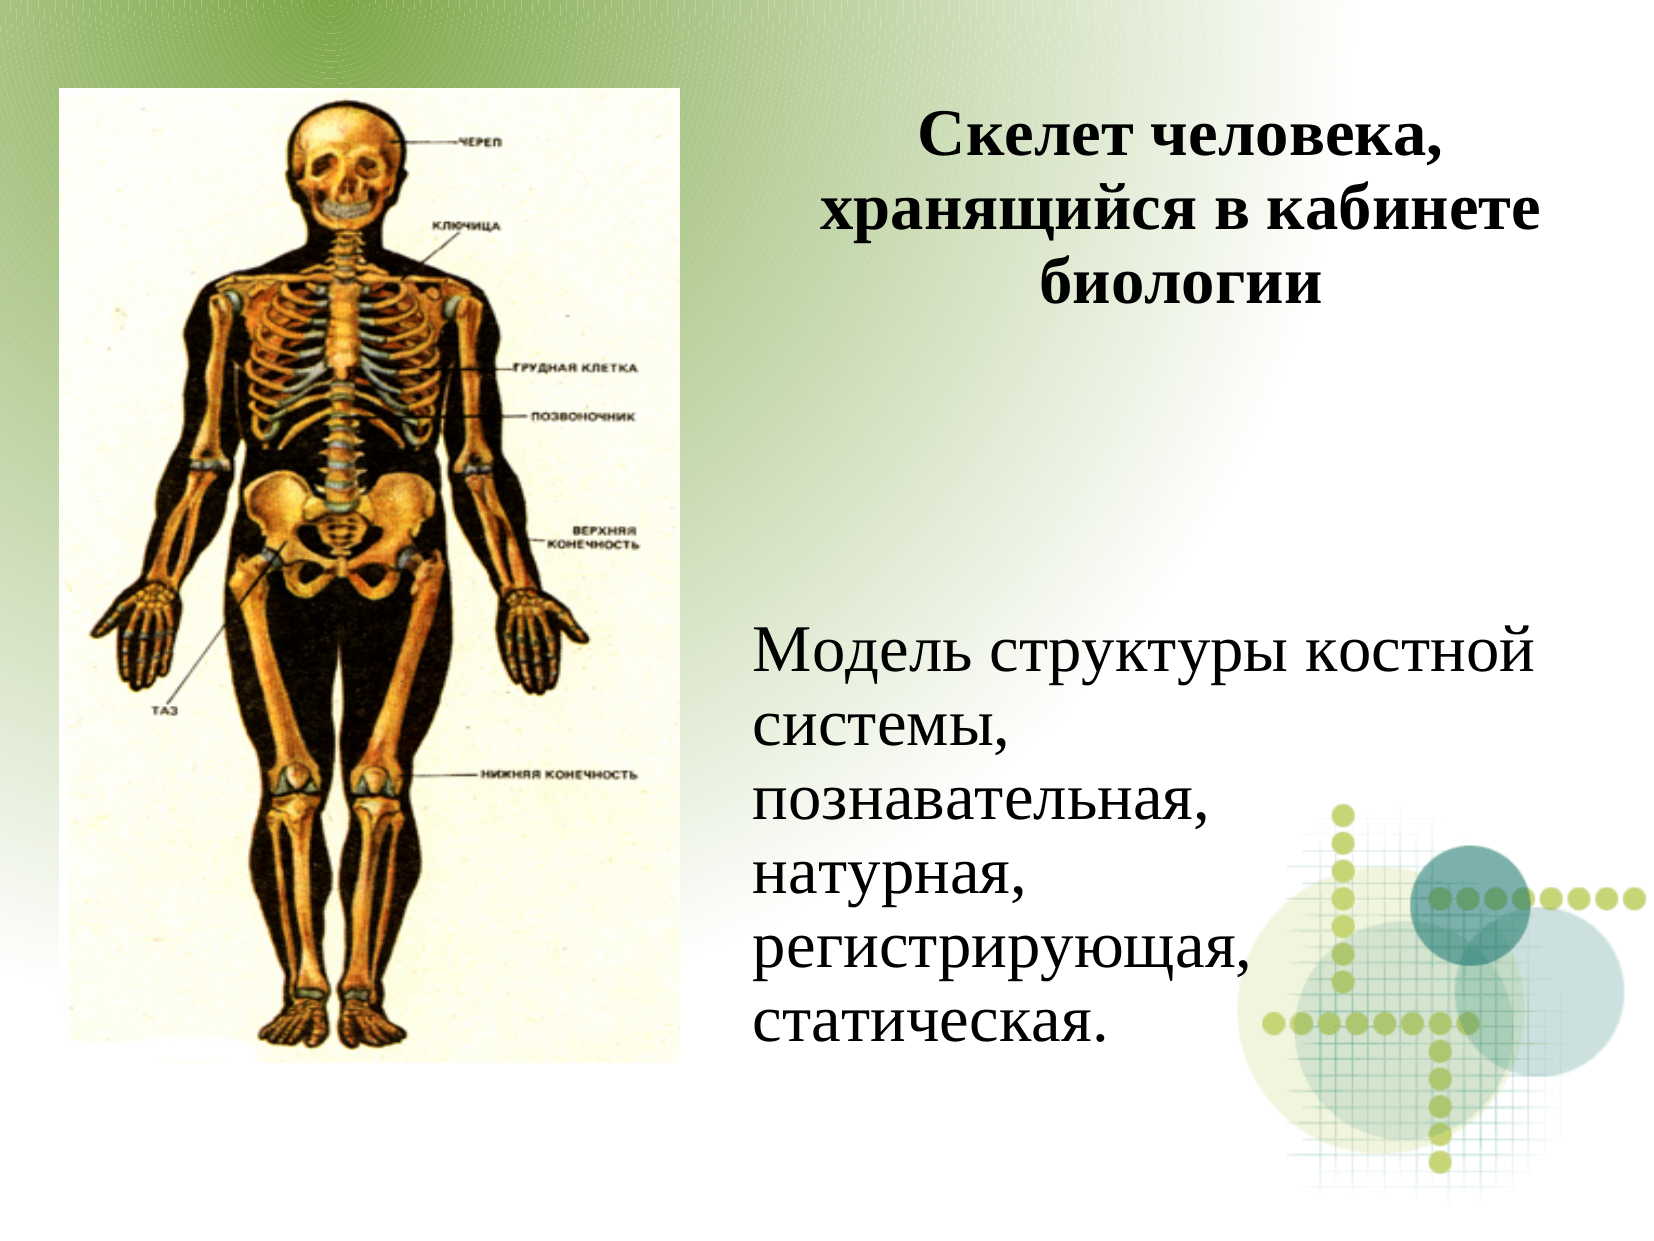

Скелет человека, хранящийся в кабинете
биологии
Модель структуры костной системы,
познавательная,
натурная,
регистрирующая,
статическая.